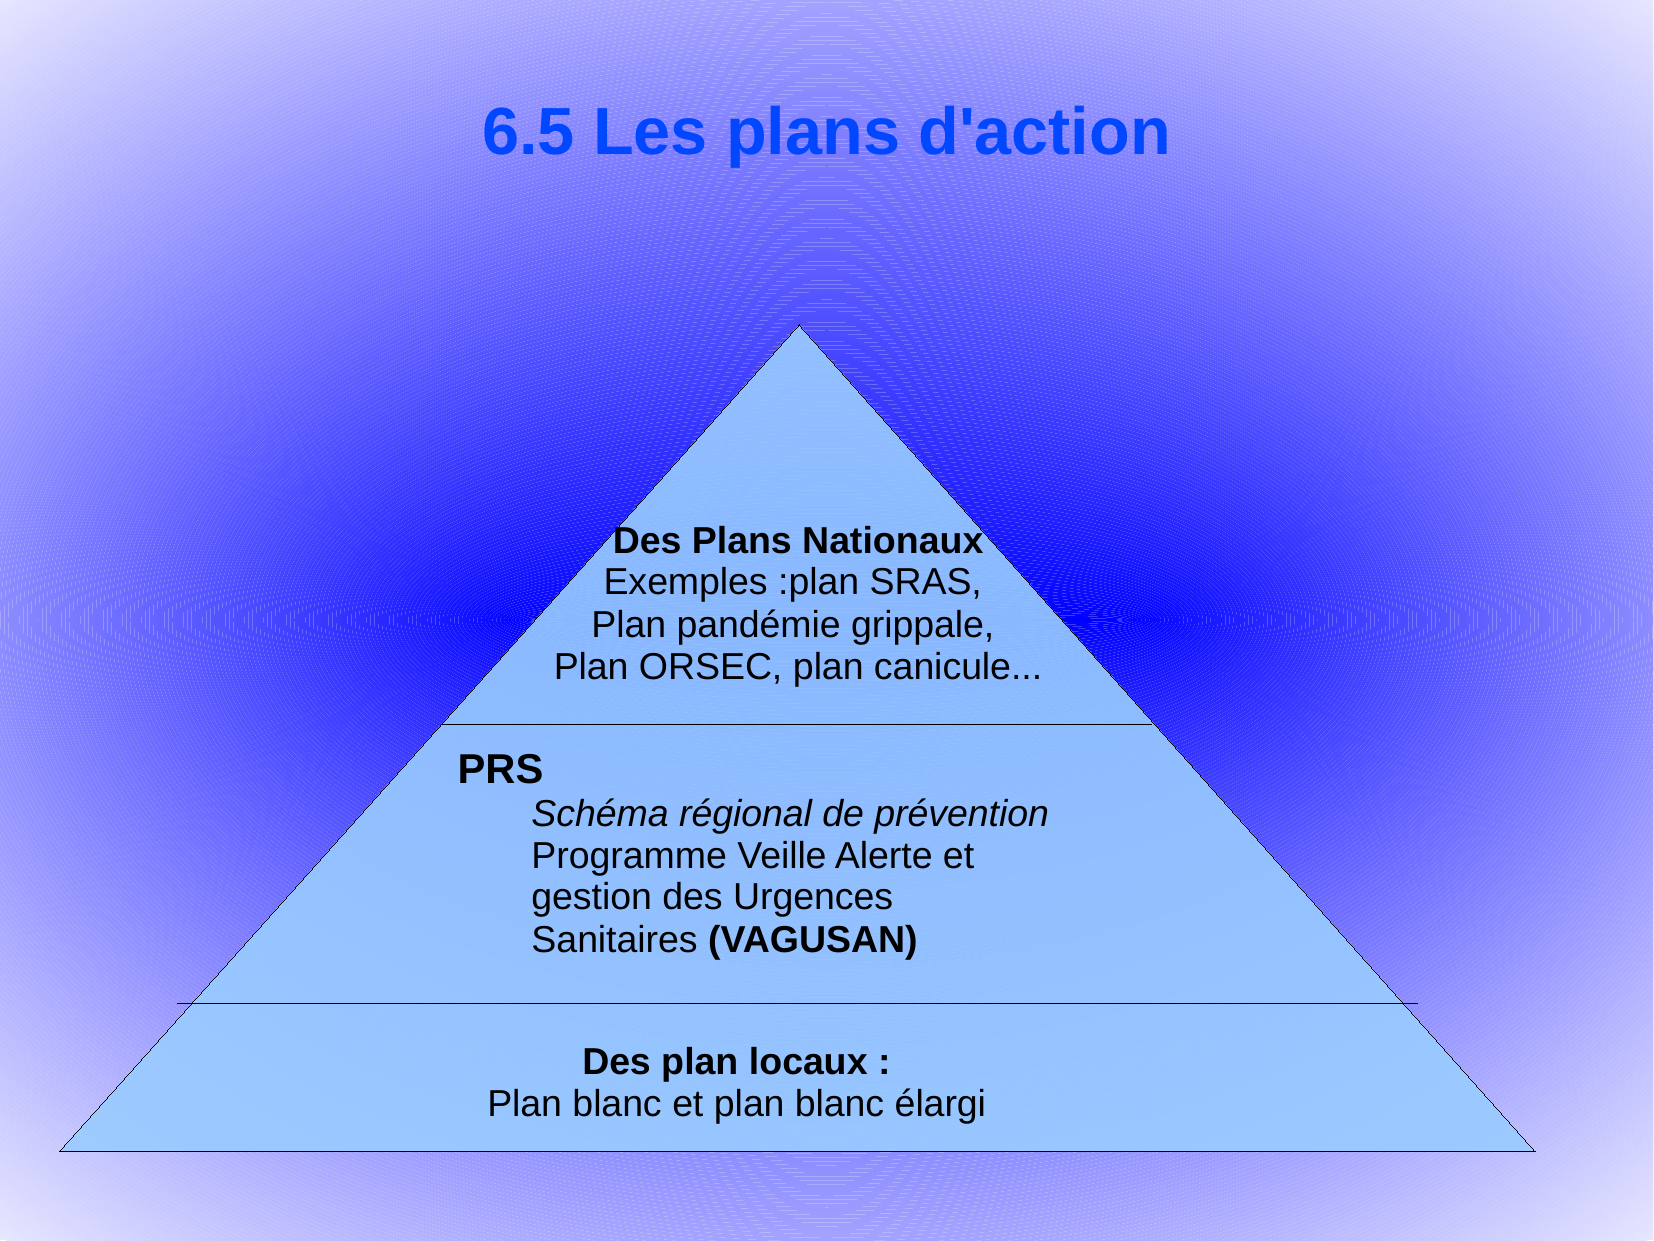

# 6.5 Les plans d'action
Des Plans Nationaux
Exemples :plan SRAS,
Plan pandémie grippale,
Plan ORSEC, plan canicule...
.
PRS
	Schéma régional de prévention
	Programme Veille Alerte et 		gestion des Urgences
	Sanitaires (VAGUSAN)
Des plan locaux :
Plan blanc et plan blanc élargi